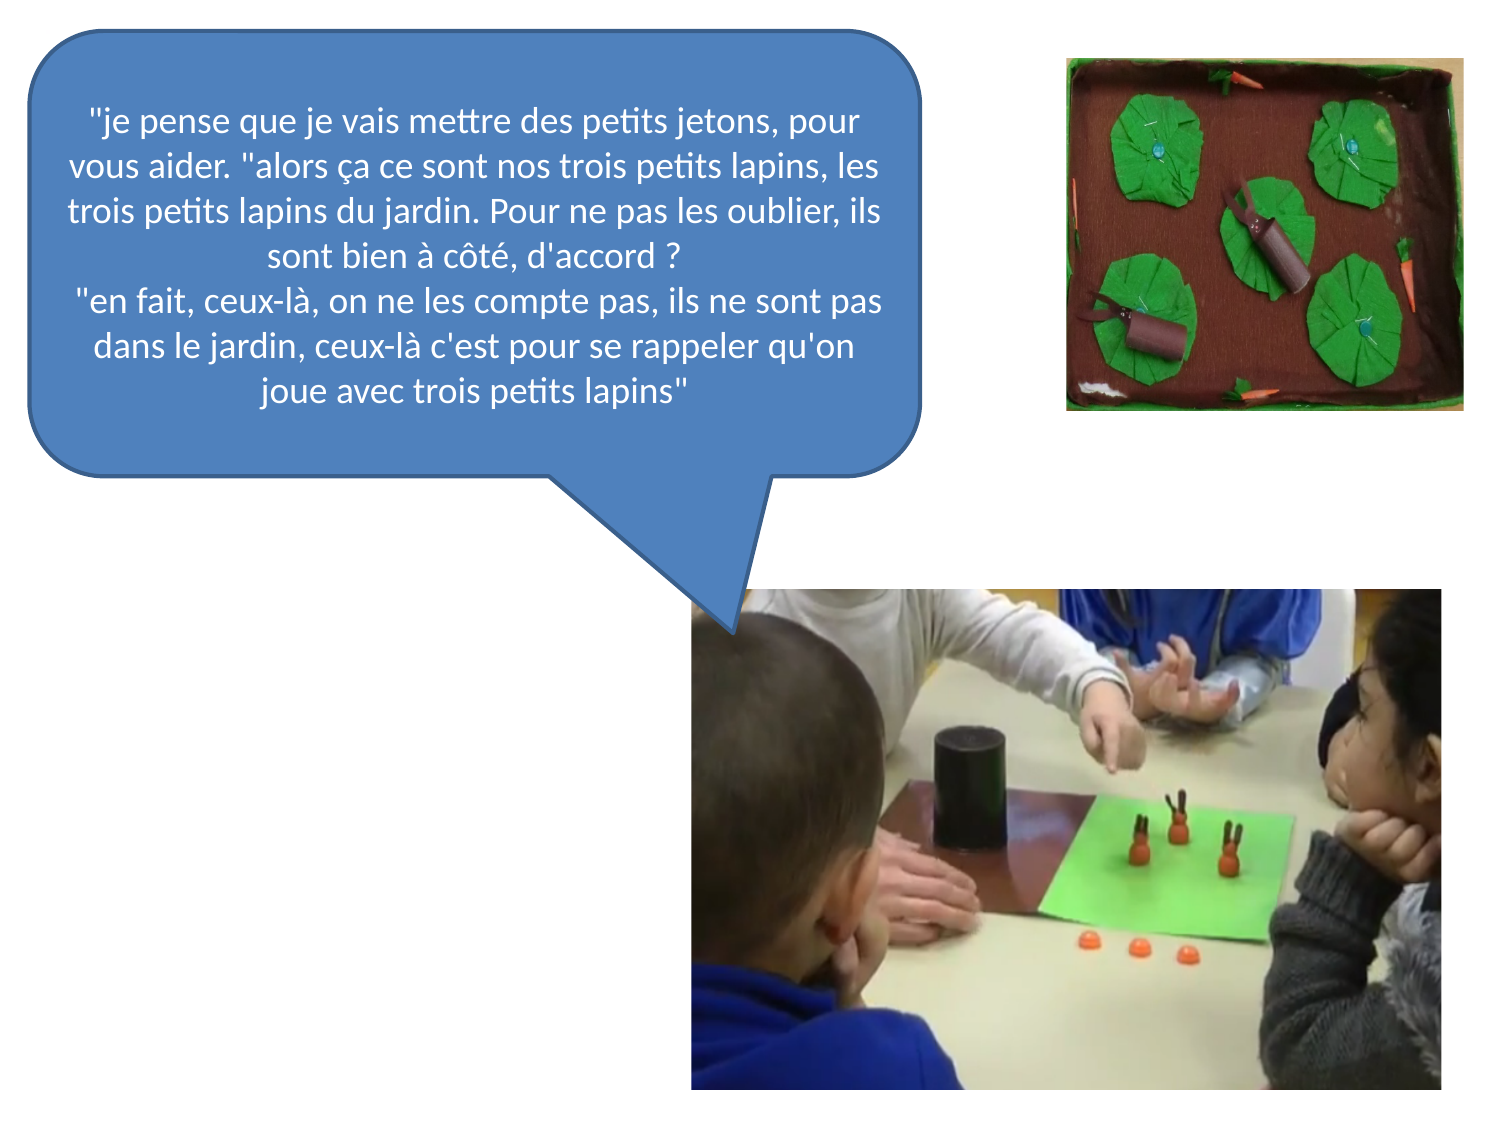

"je pense que je vais mettre des petits jetons, pour vous aider. "alors ça ce sont nos trois petits lapins, les trois petits lapins du jardin. Pour ne pas les oublier, ils sont bien à côté, d'accord ?
 "en fait, ceux-là, on ne les compte pas, ils ne sont pas dans le jardin, ceux-là c'est pour se rappeler qu'on joue avec trois petits lapins"
#